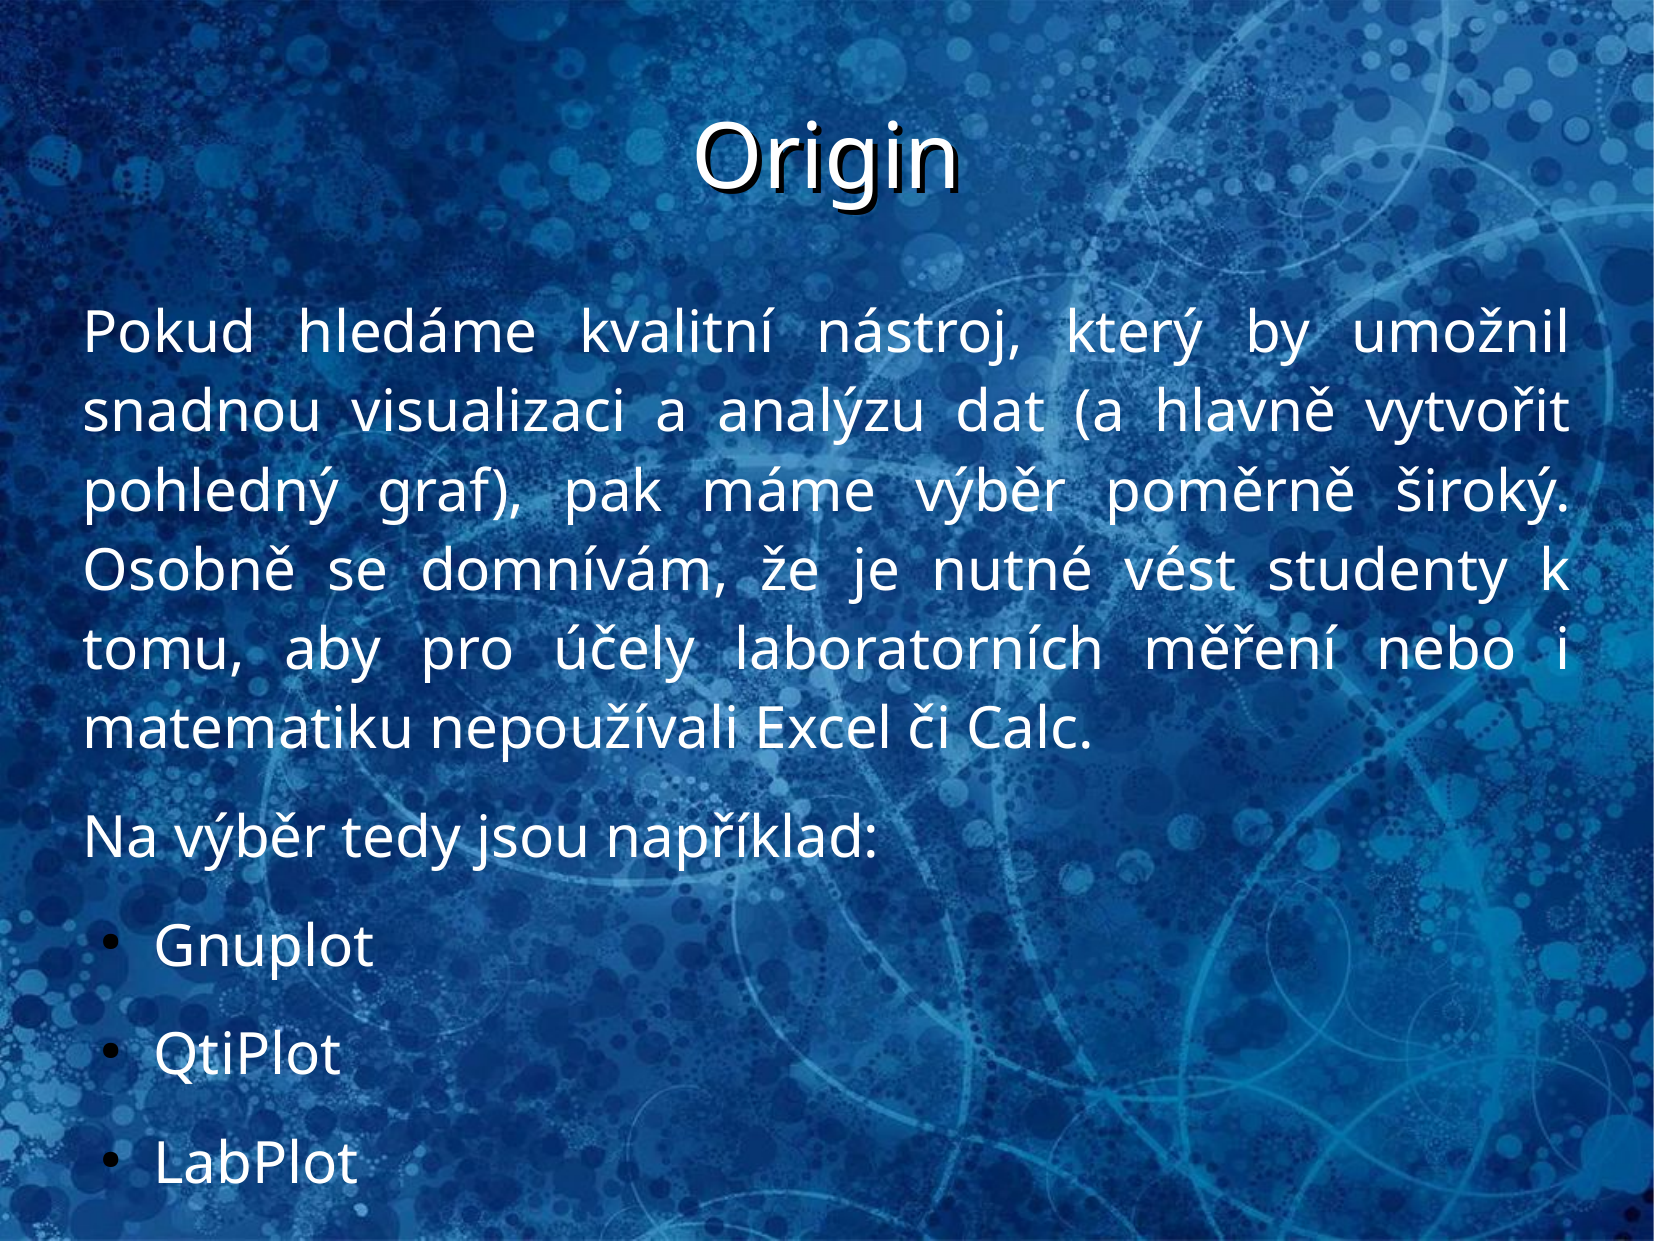

# Origin
Pokud hledáme kvalitní nástroj, který by umožnil snadnou visualizaci a analýzu dat (a hlavně vytvořit pohledný graf), pak máme výběr poměrně široký. Osobně se domnívám, že je nutné vést studenty k tomu, aby pro účely laboratorních měření nebo i matematiku nepoužívali Excel či Calc.
Na výběr tedy jsou například:
Gnuplot
QtiPlot
LabPlot